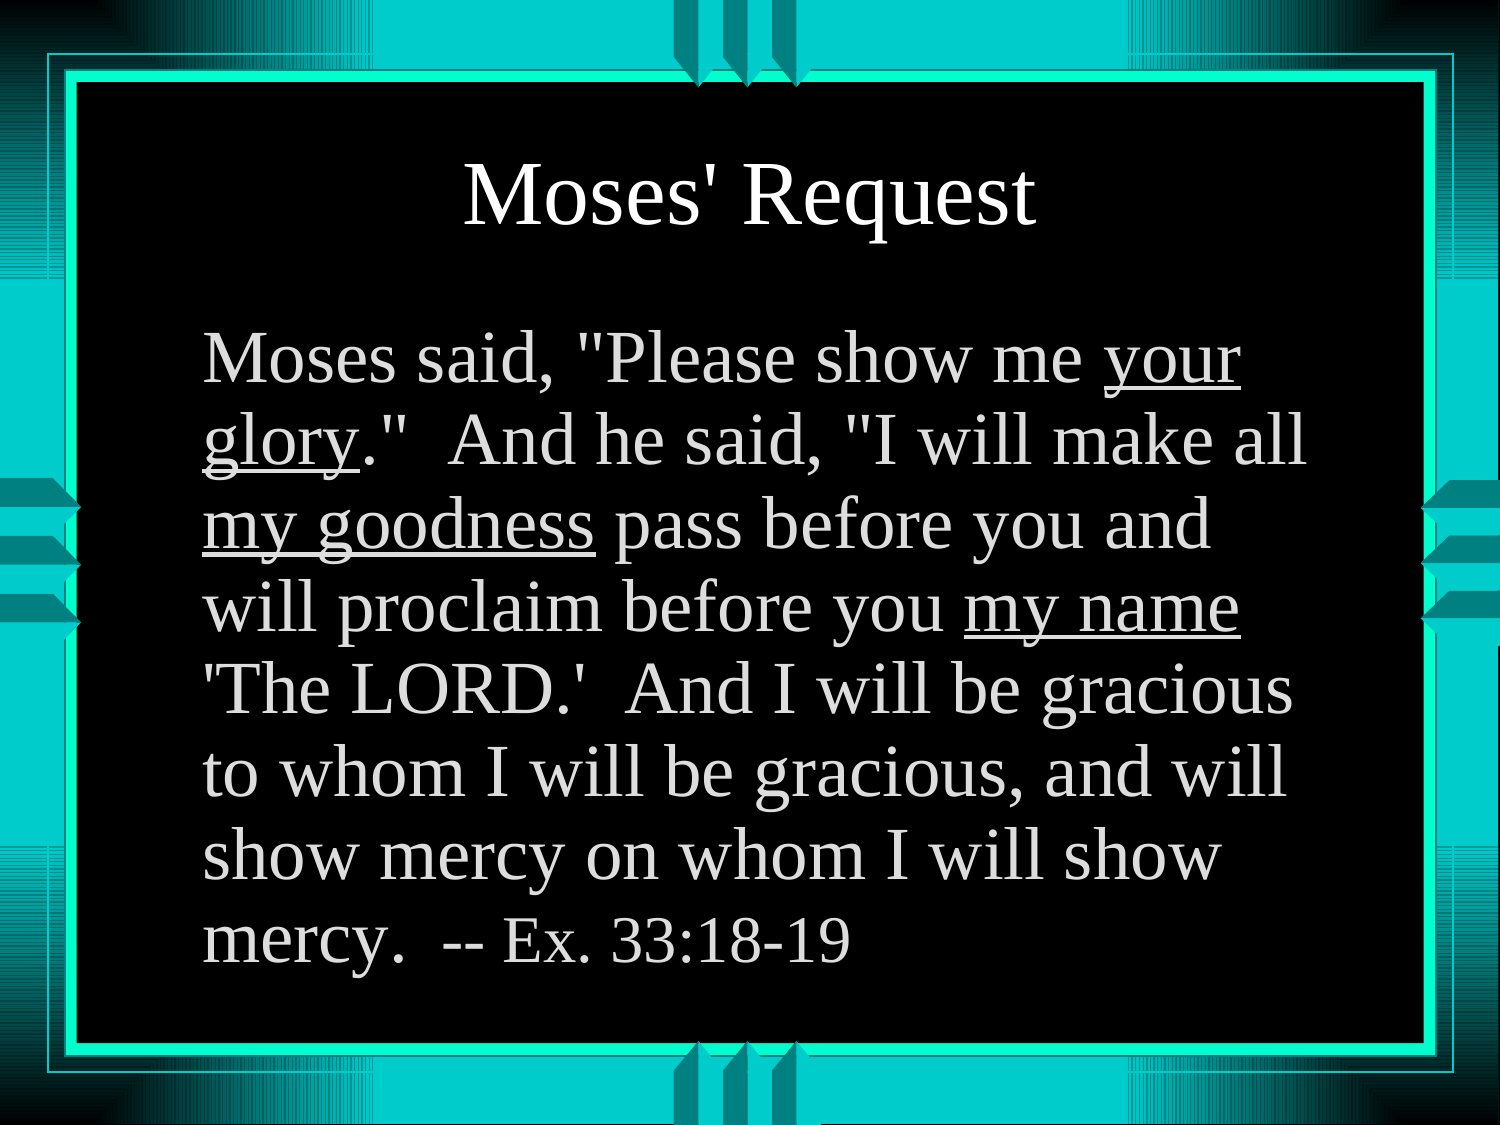

# Moses' Request
Moses said, "Please show me your glory." And he said, "I will make all my goodness pass before you and will proclaim before you my name 'The LORD.' And I will be gracious to whom I will be gracious, and will show mercy on whom I will show mercy. -- Ex. 33:18-19